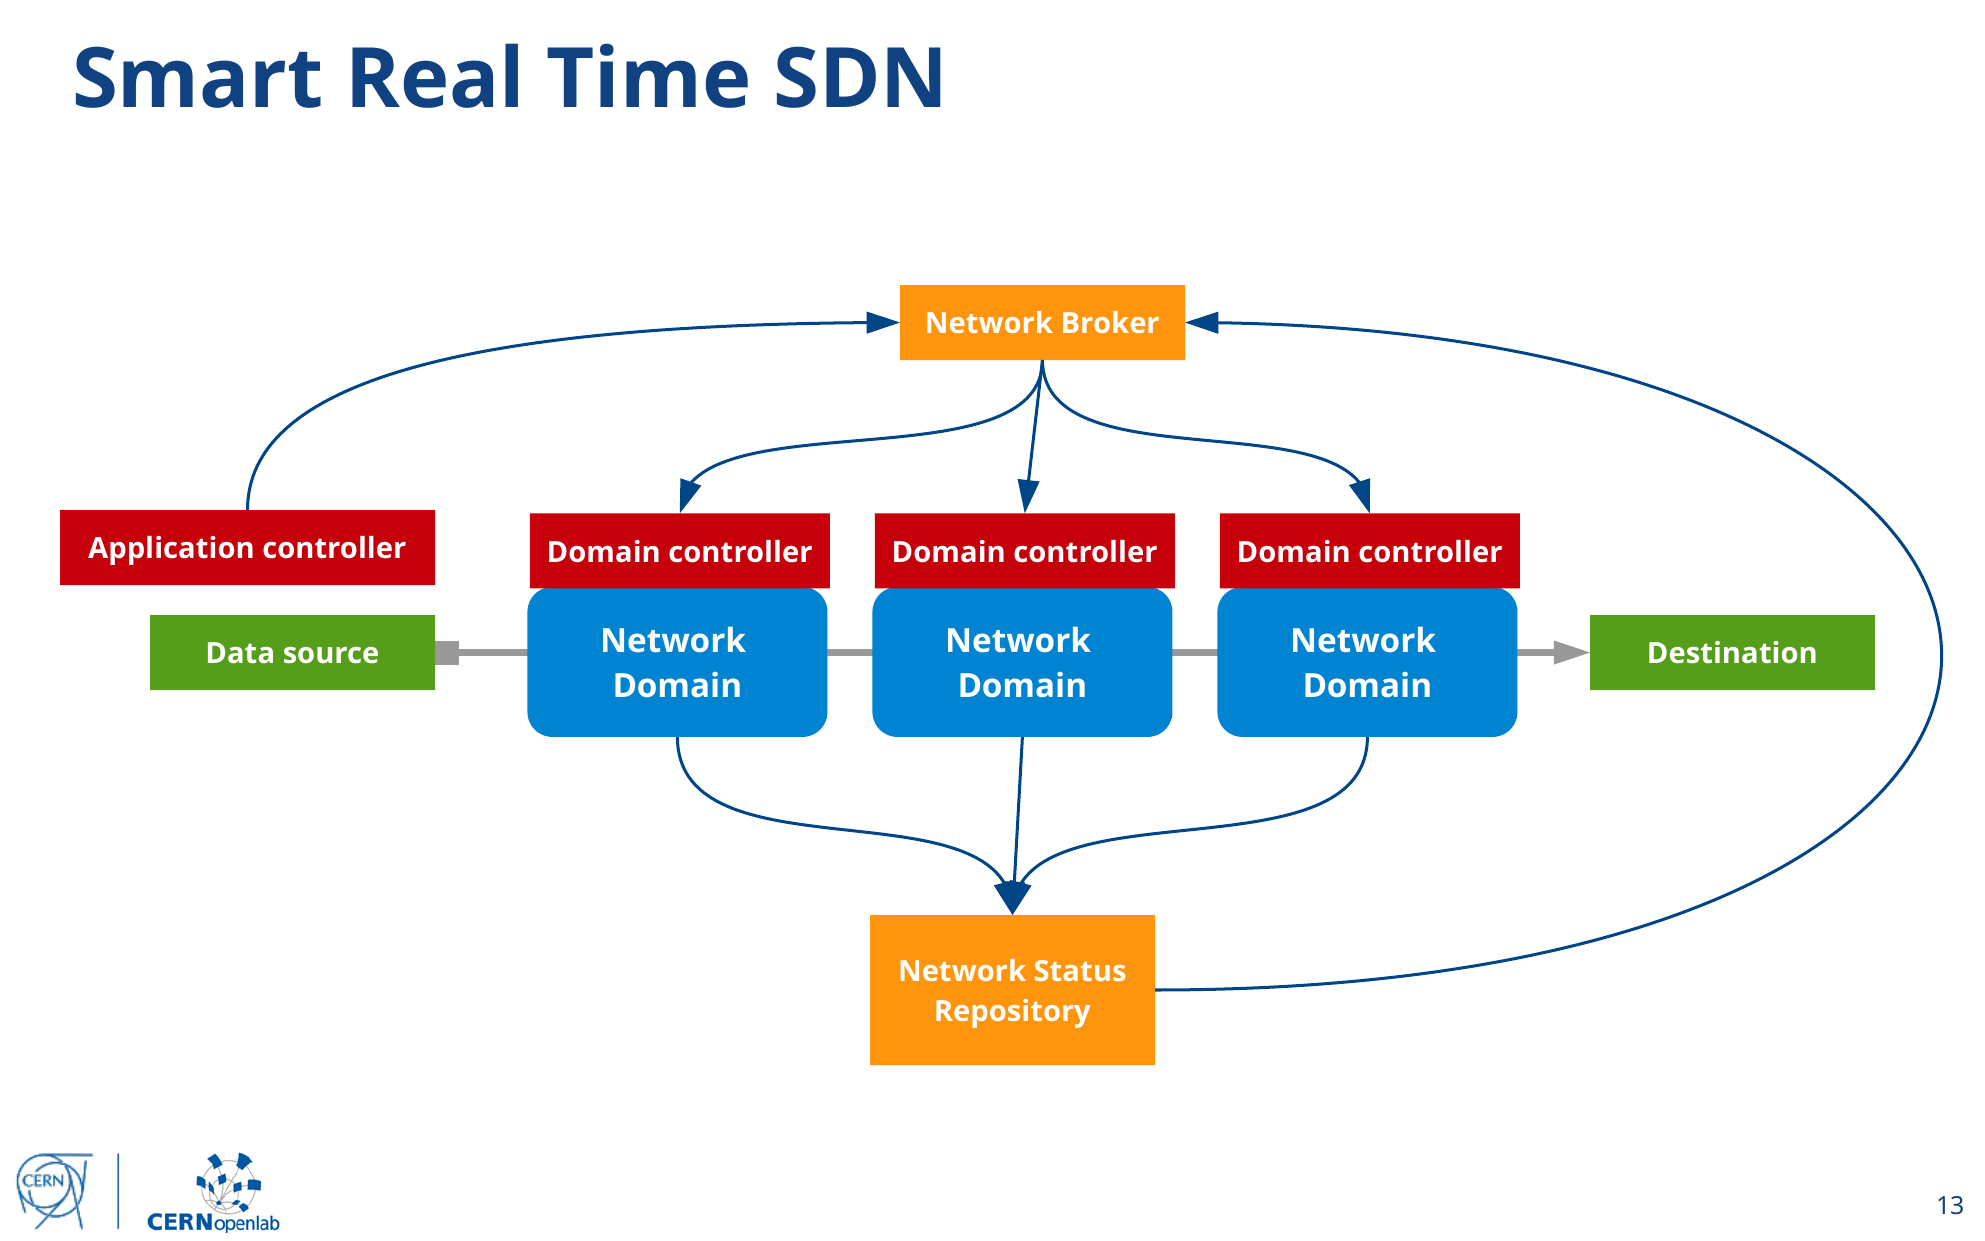

# Smart Real Time SDN
Network Broker
Application controller
Domain controller
Domain controller
Domain controller
Network
Domain
Network
Domain
Network
Domain
Data source
Destination
Network Status
Repository